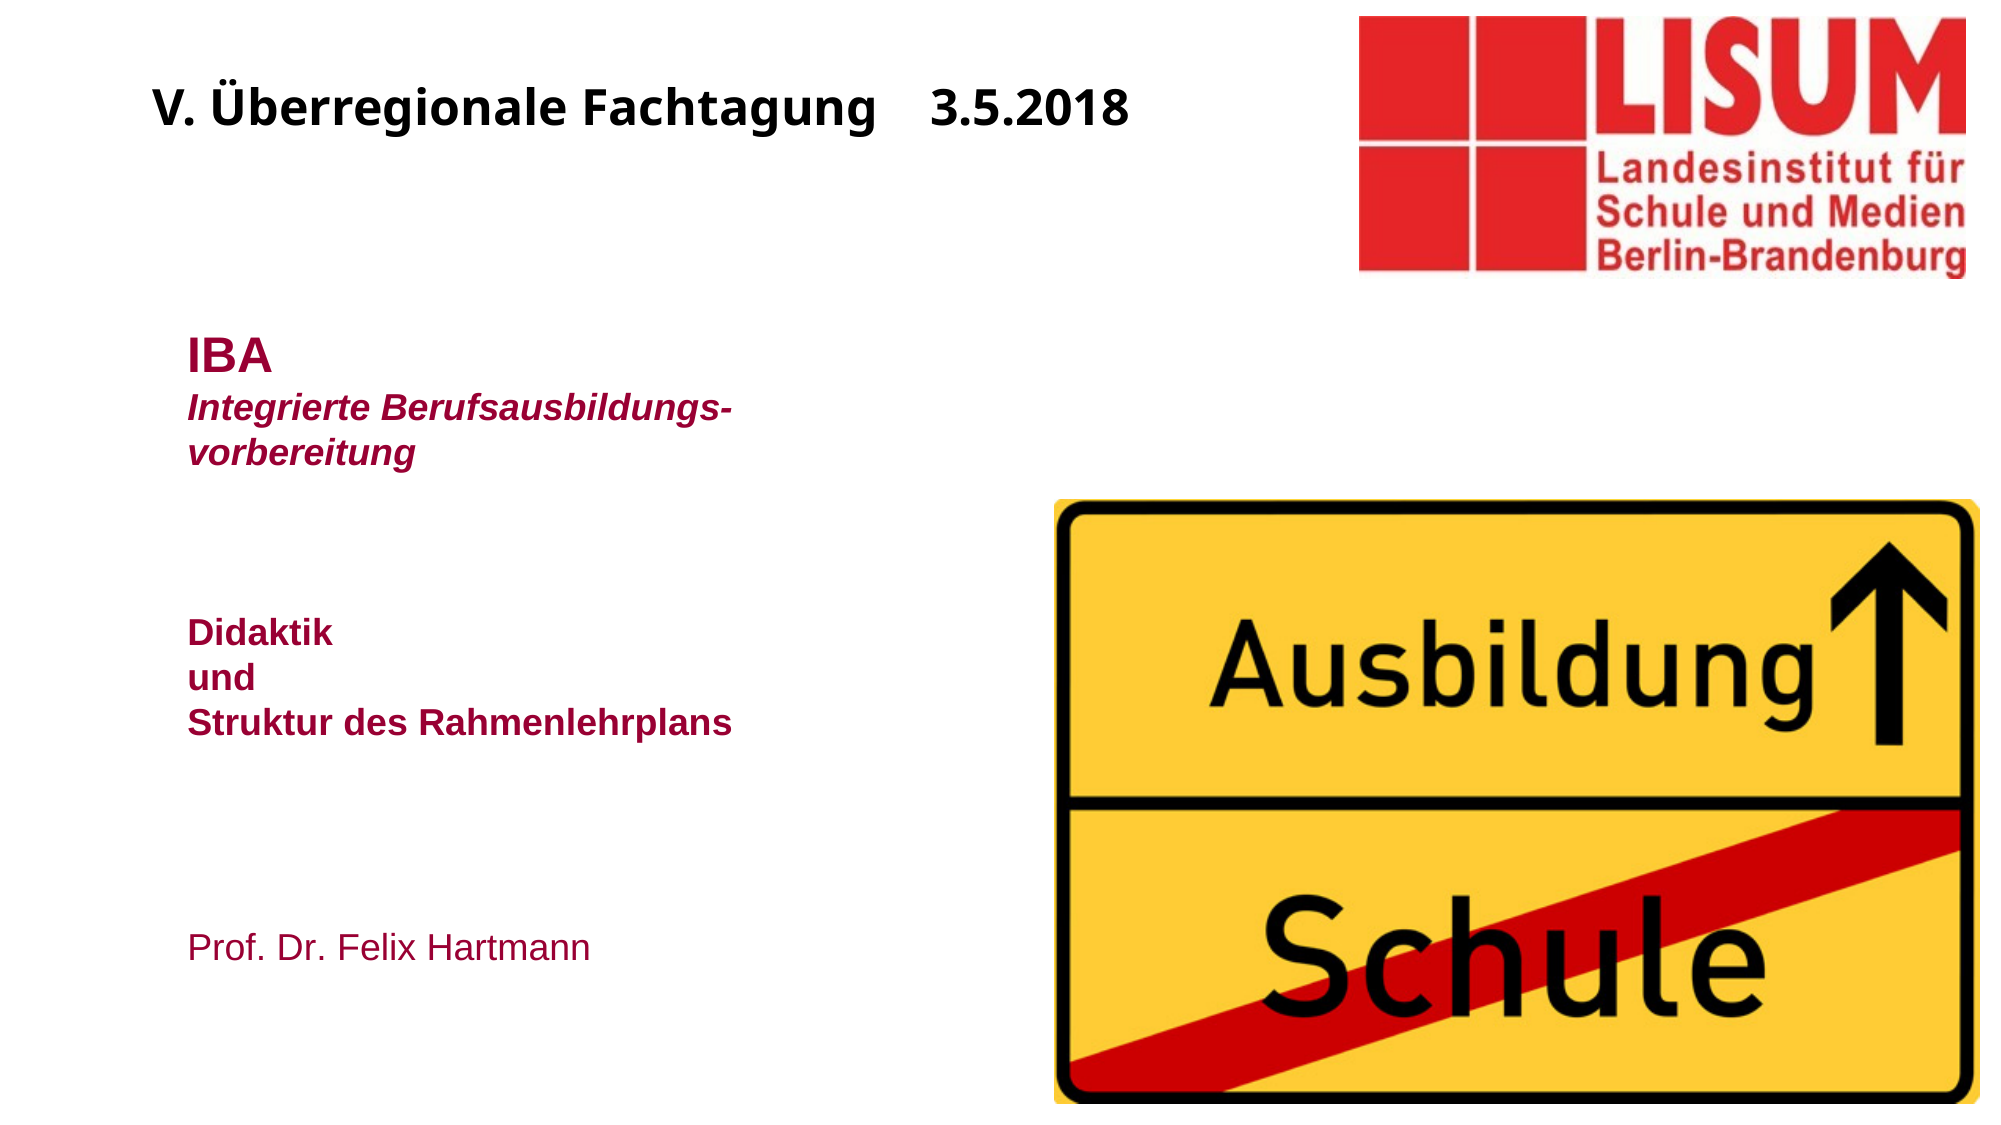

# V. Überregionale Fachtagung 3.5.2018
IBA
Integrierte Berufsausbildungs-
vorbereitung
Didaktik
und
Struktur des Rahmenlehrplans
Prof. Dr. Felix Hartmann